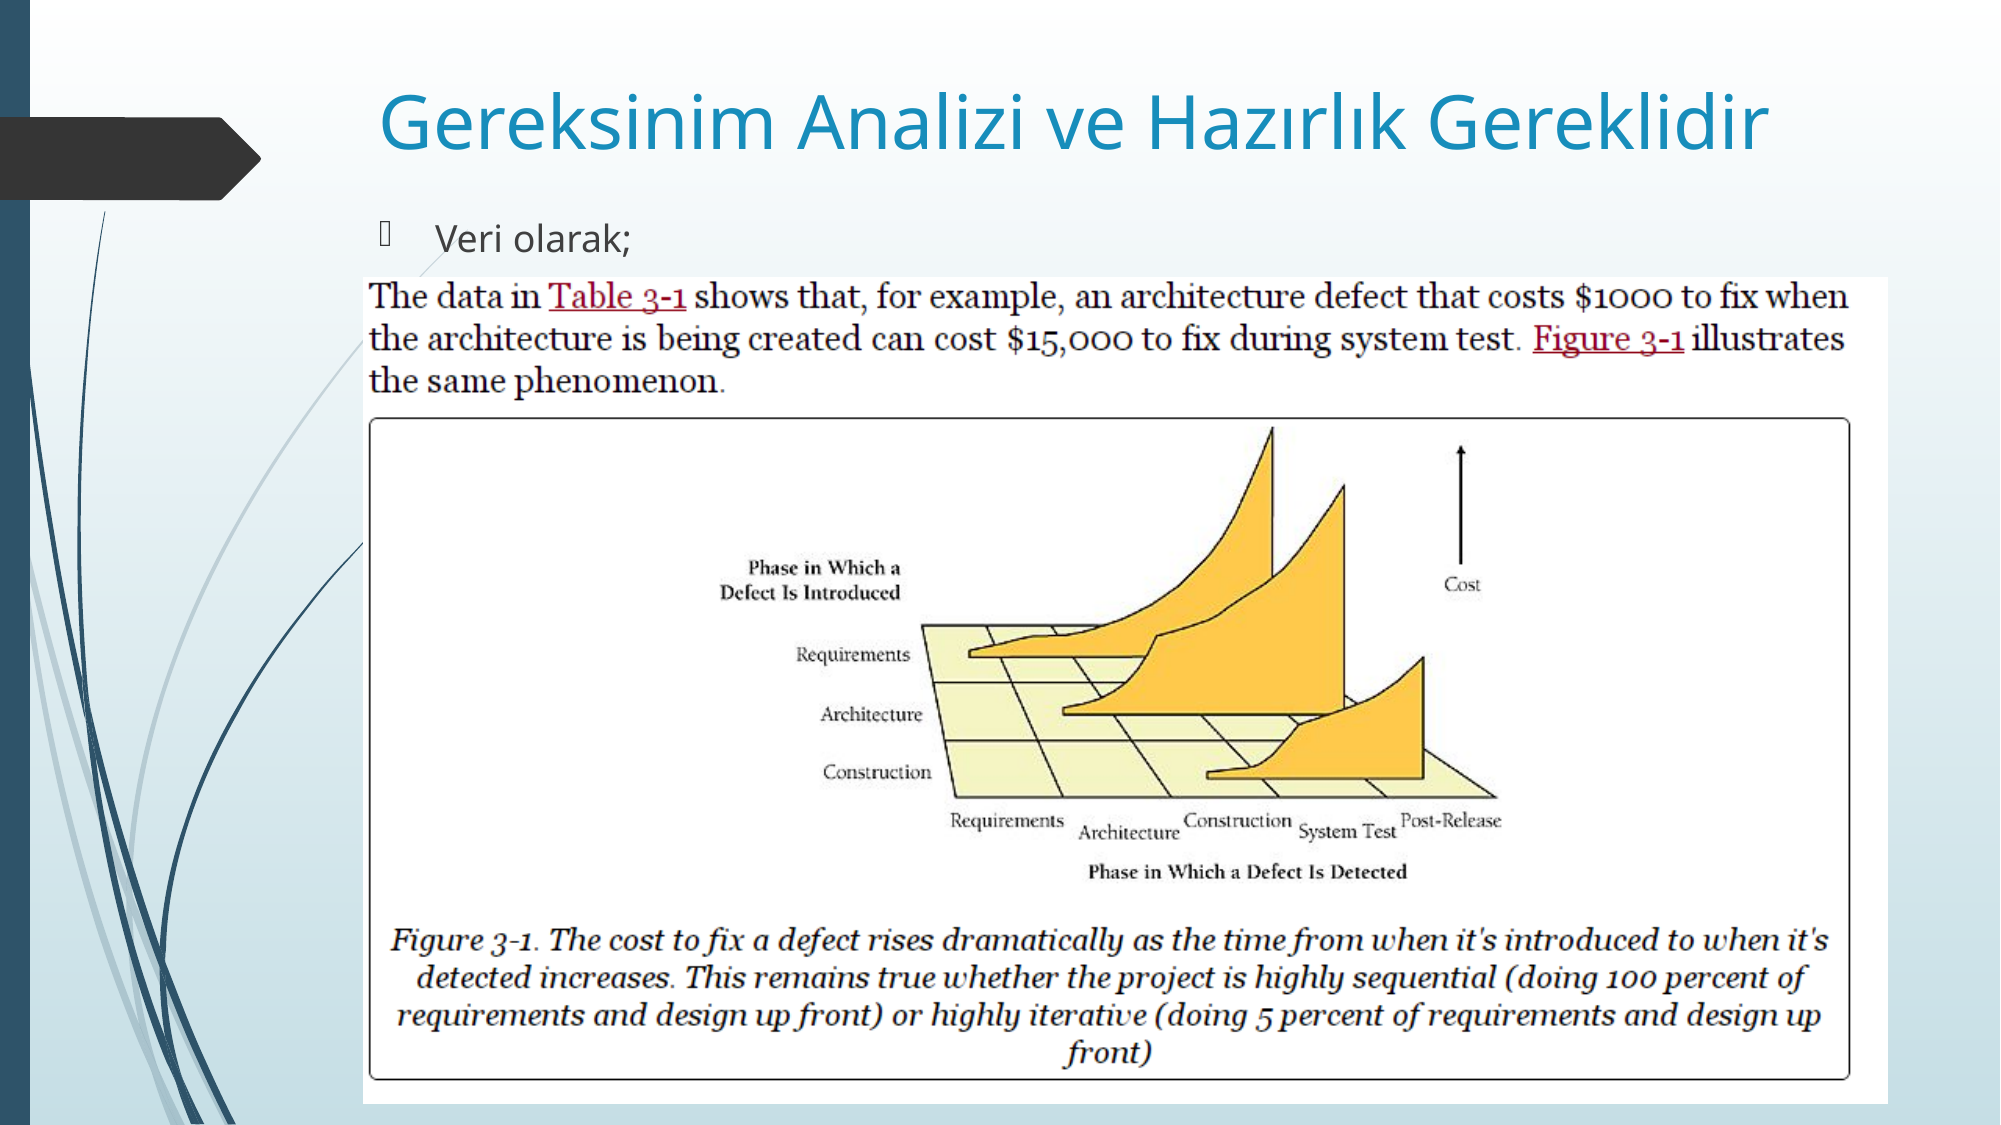

# Gereksinim Analizi ve Hazırlık Gereklidir
Veri olarak;